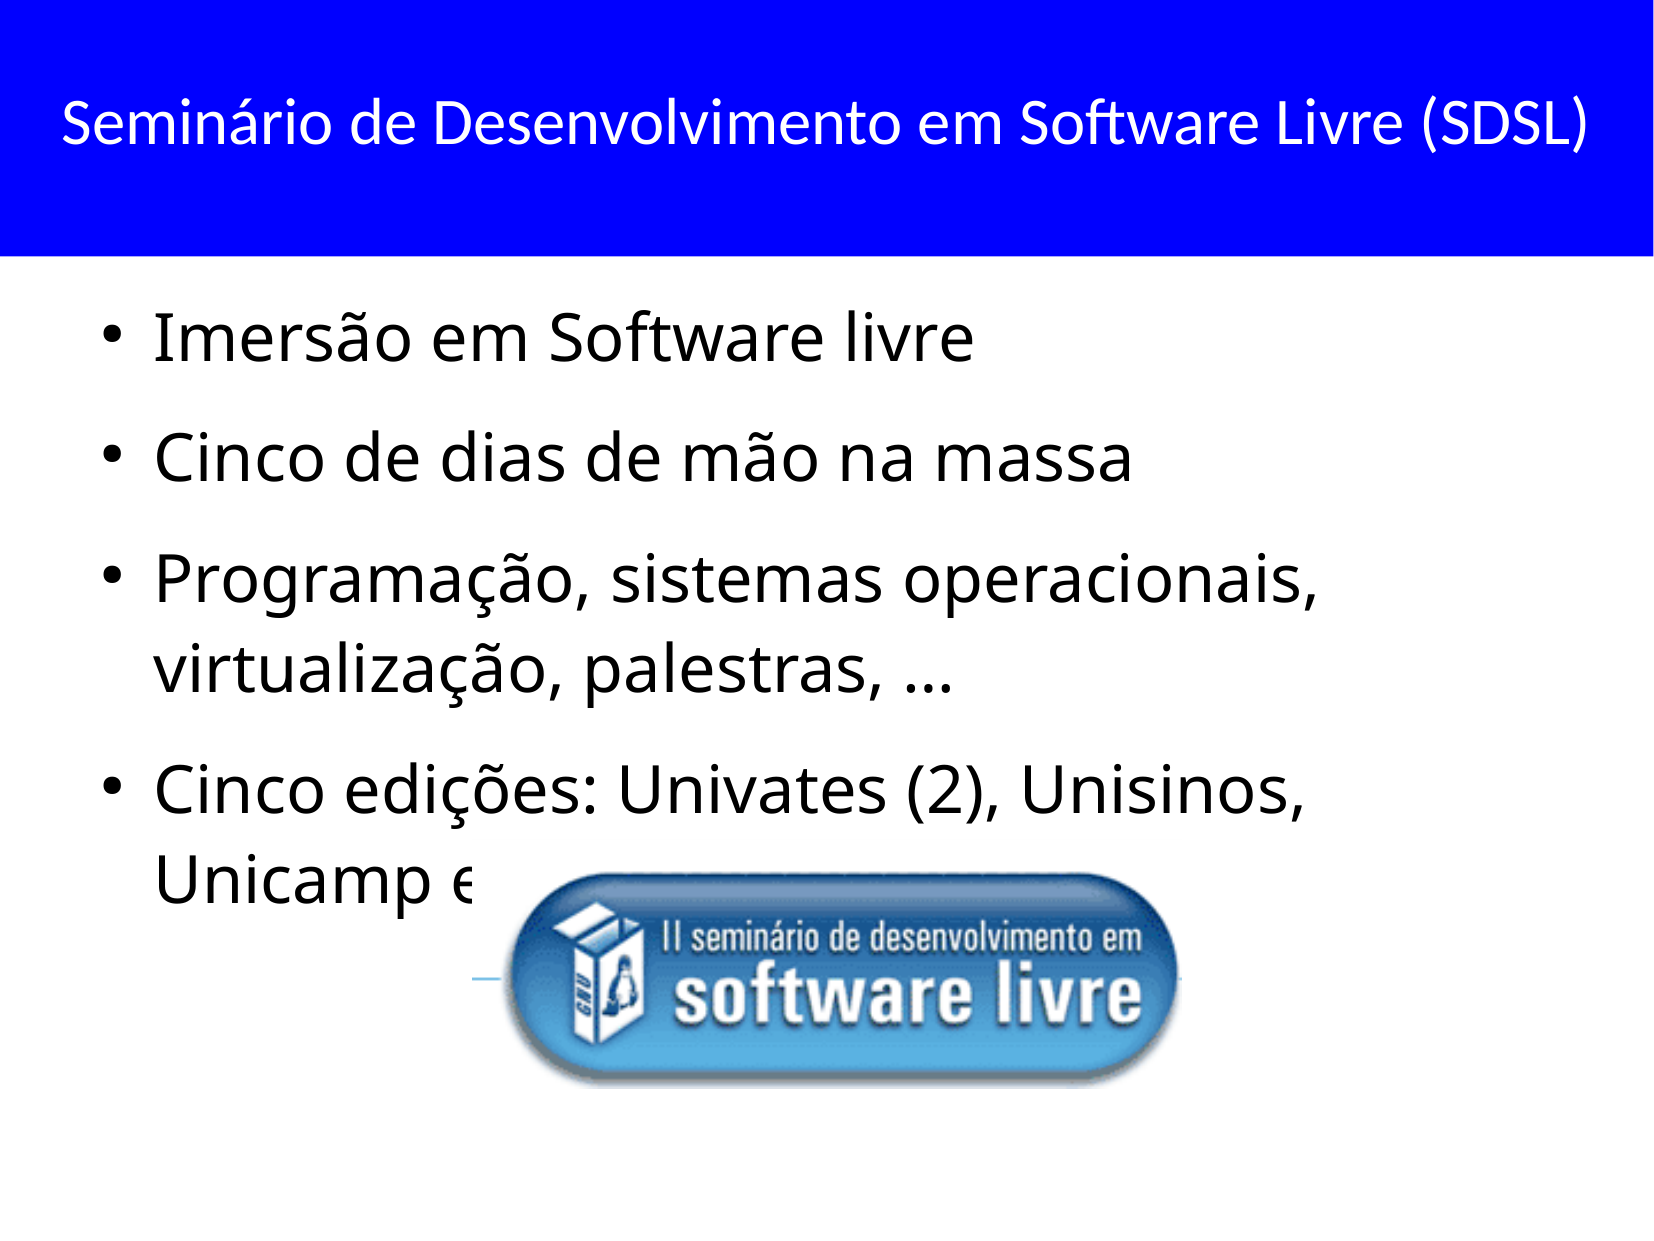

# Seminário de Desenvolvimento em Software Livre (SDSL)
Imersão em Software livre
Cinco de dias de mão na massa
Programação, sistemas operacionais, virtualização, palestras, …
Cinco edições: Univates (2), Unisinos, Unicamp e UnB